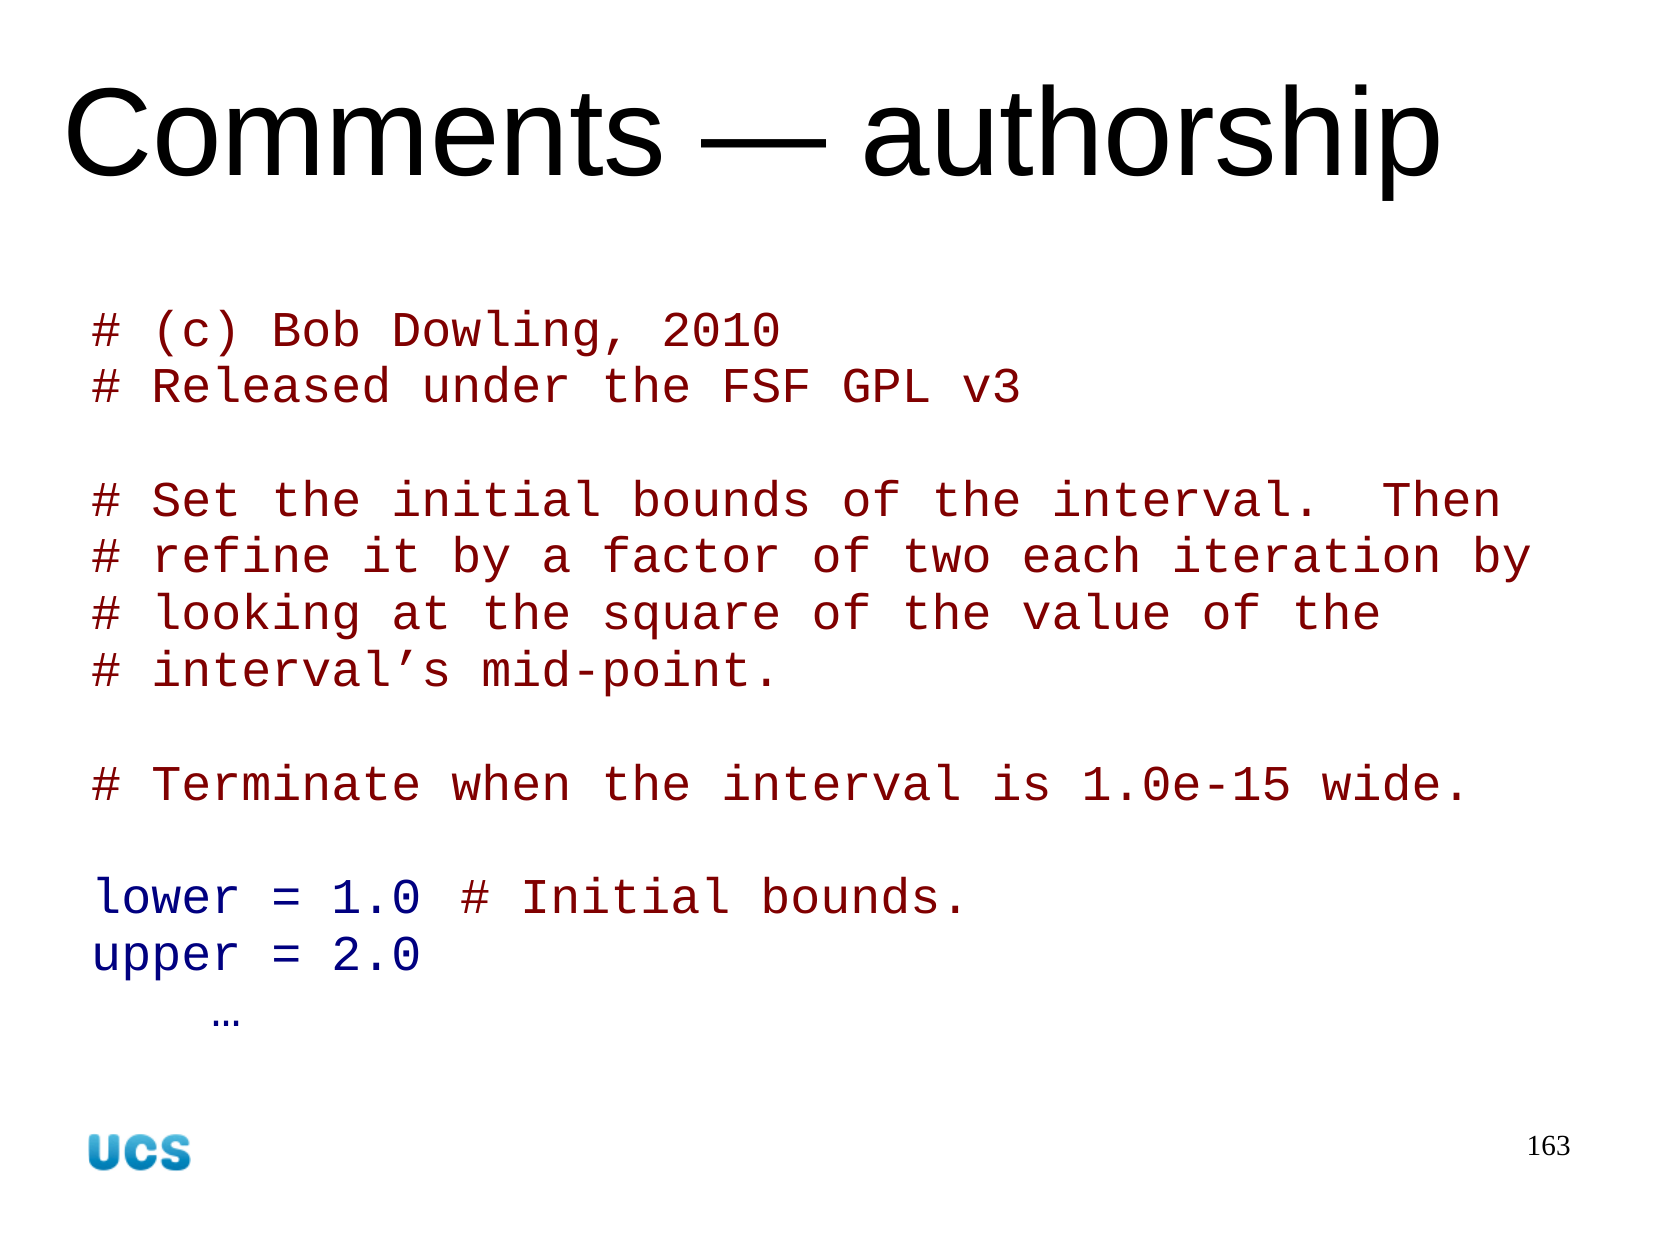

Comments — authorship
# (c) Bob Dowling, 2010
# Released under the FSF GPL v3
# Set the initial bounds of the interval. Then
# refine it by a factor of two each iteration by
# looking at the square of the value of the
# interval’s mid-point.
# Terminate when the interval is 1.0e-15 wide.
lower = 1.0	# Initial bounds.
upper = 2.0
 …
163